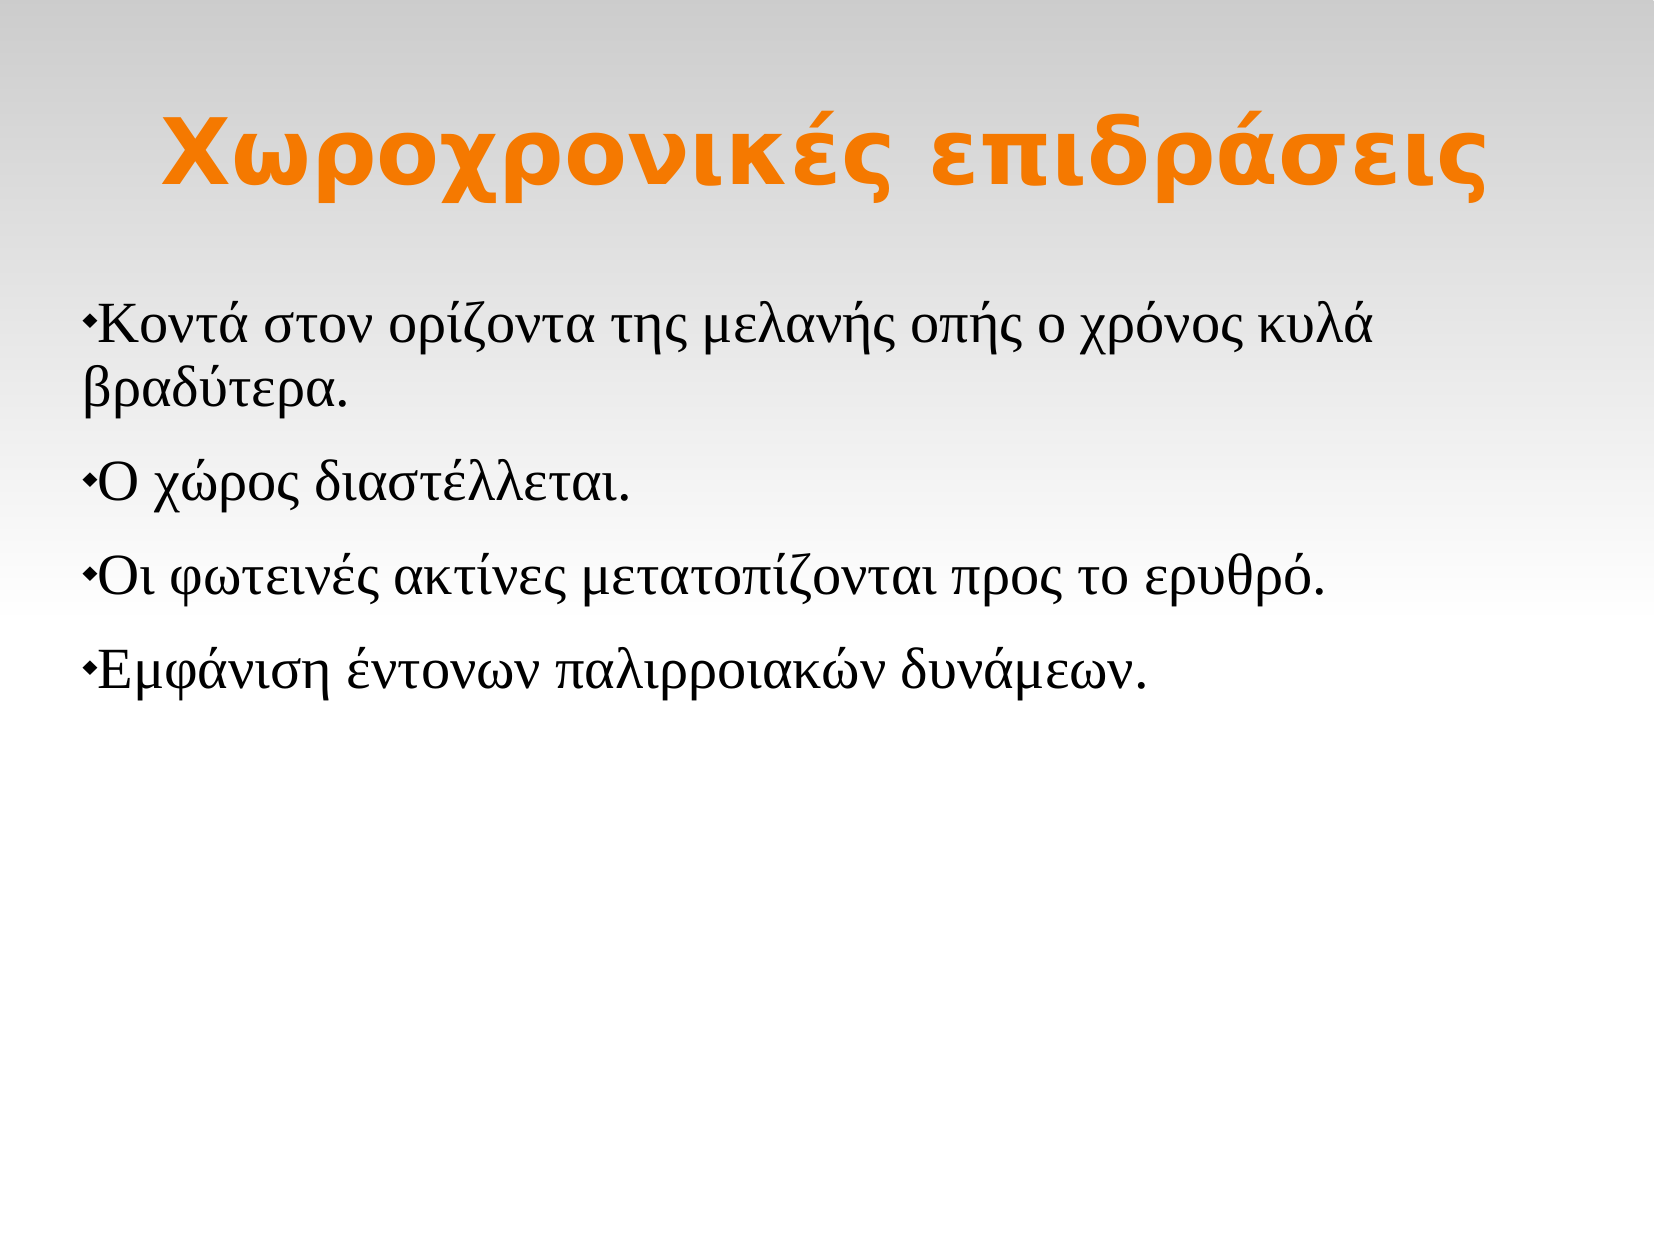

# Χωροχρονικές επιδράσεις
Κοντά στον ορίζοντα της μελανής οπής ο χρόνος κυλά βραδύτερα.
Ο χώρος διαστέλλεται.
Οι φωτεινές ακτίνες μετατοπίζονται προς το ερυθρό.
Εμφάνιση έντονων παλιρροιακών δυνάμεων.